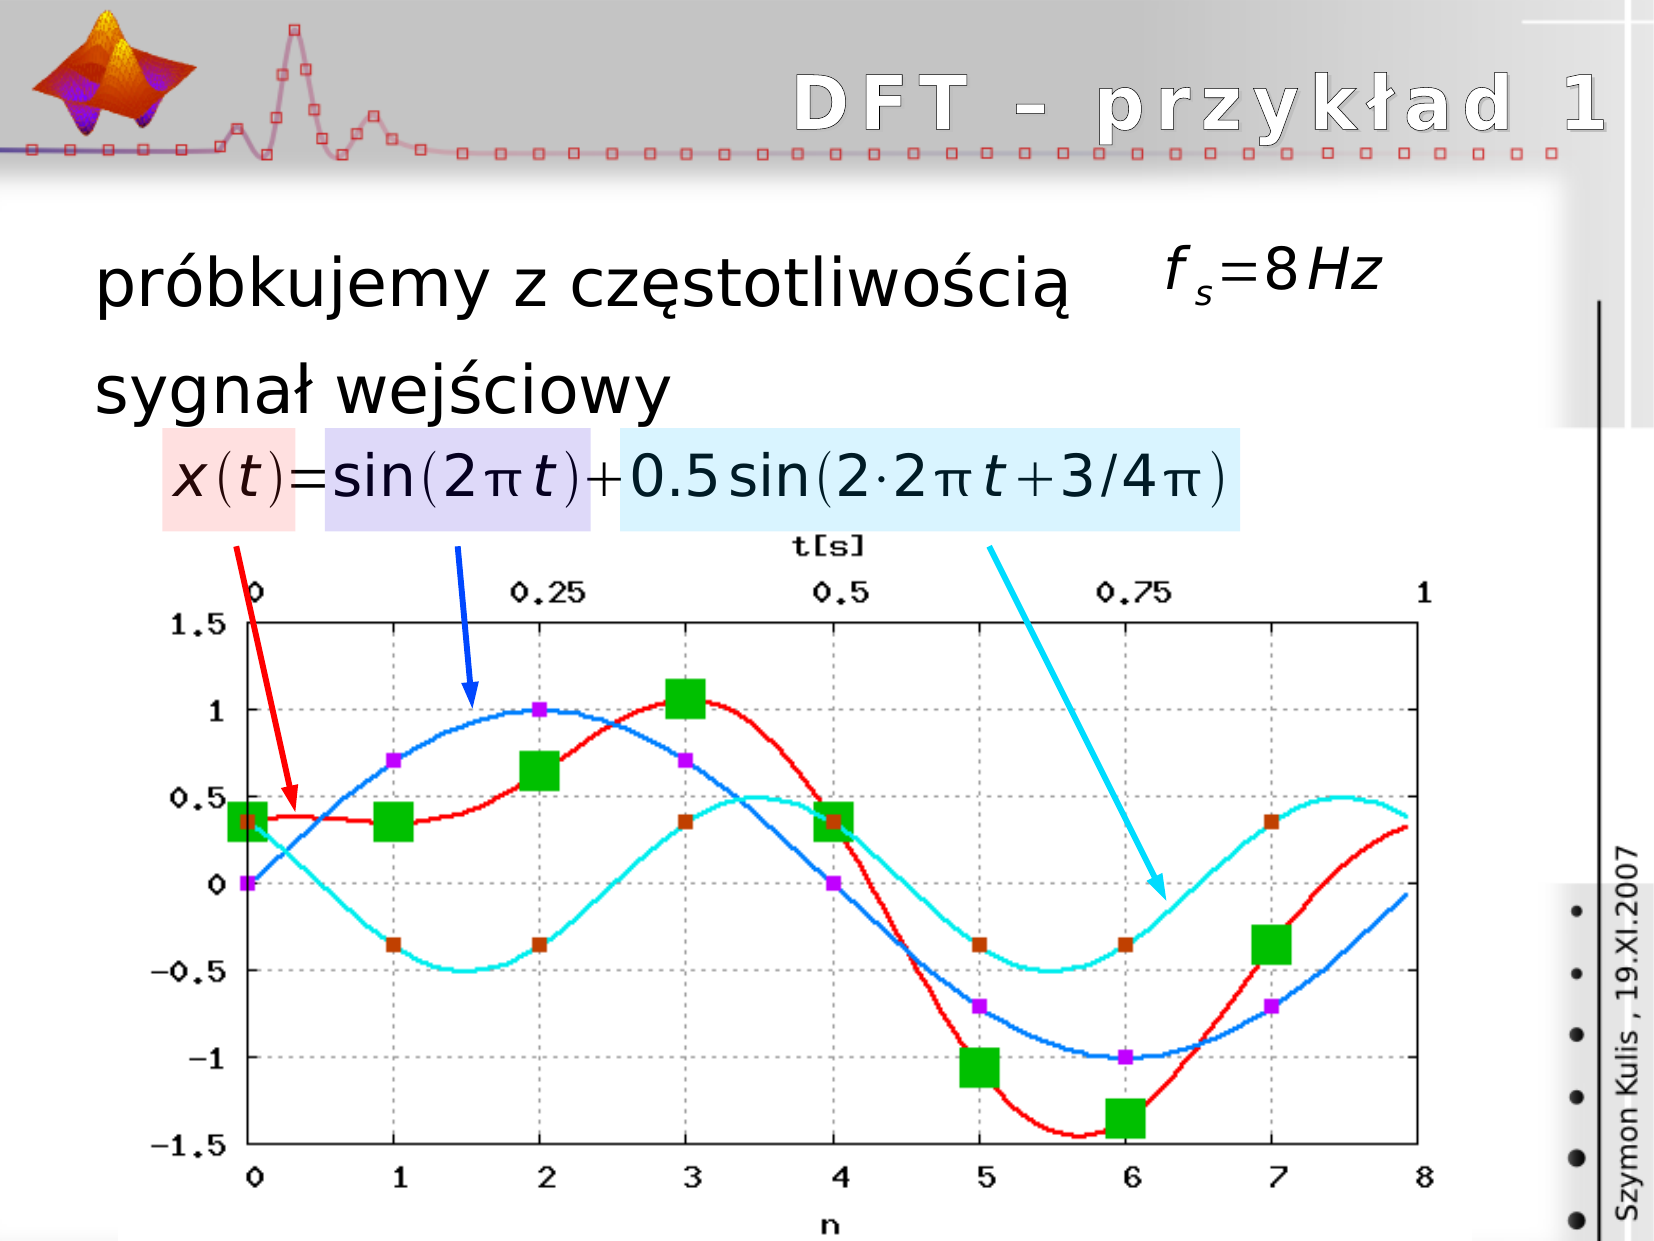

# DFT – przykład 1
próbkujemy z częstotliwością
sygnał wejściowy